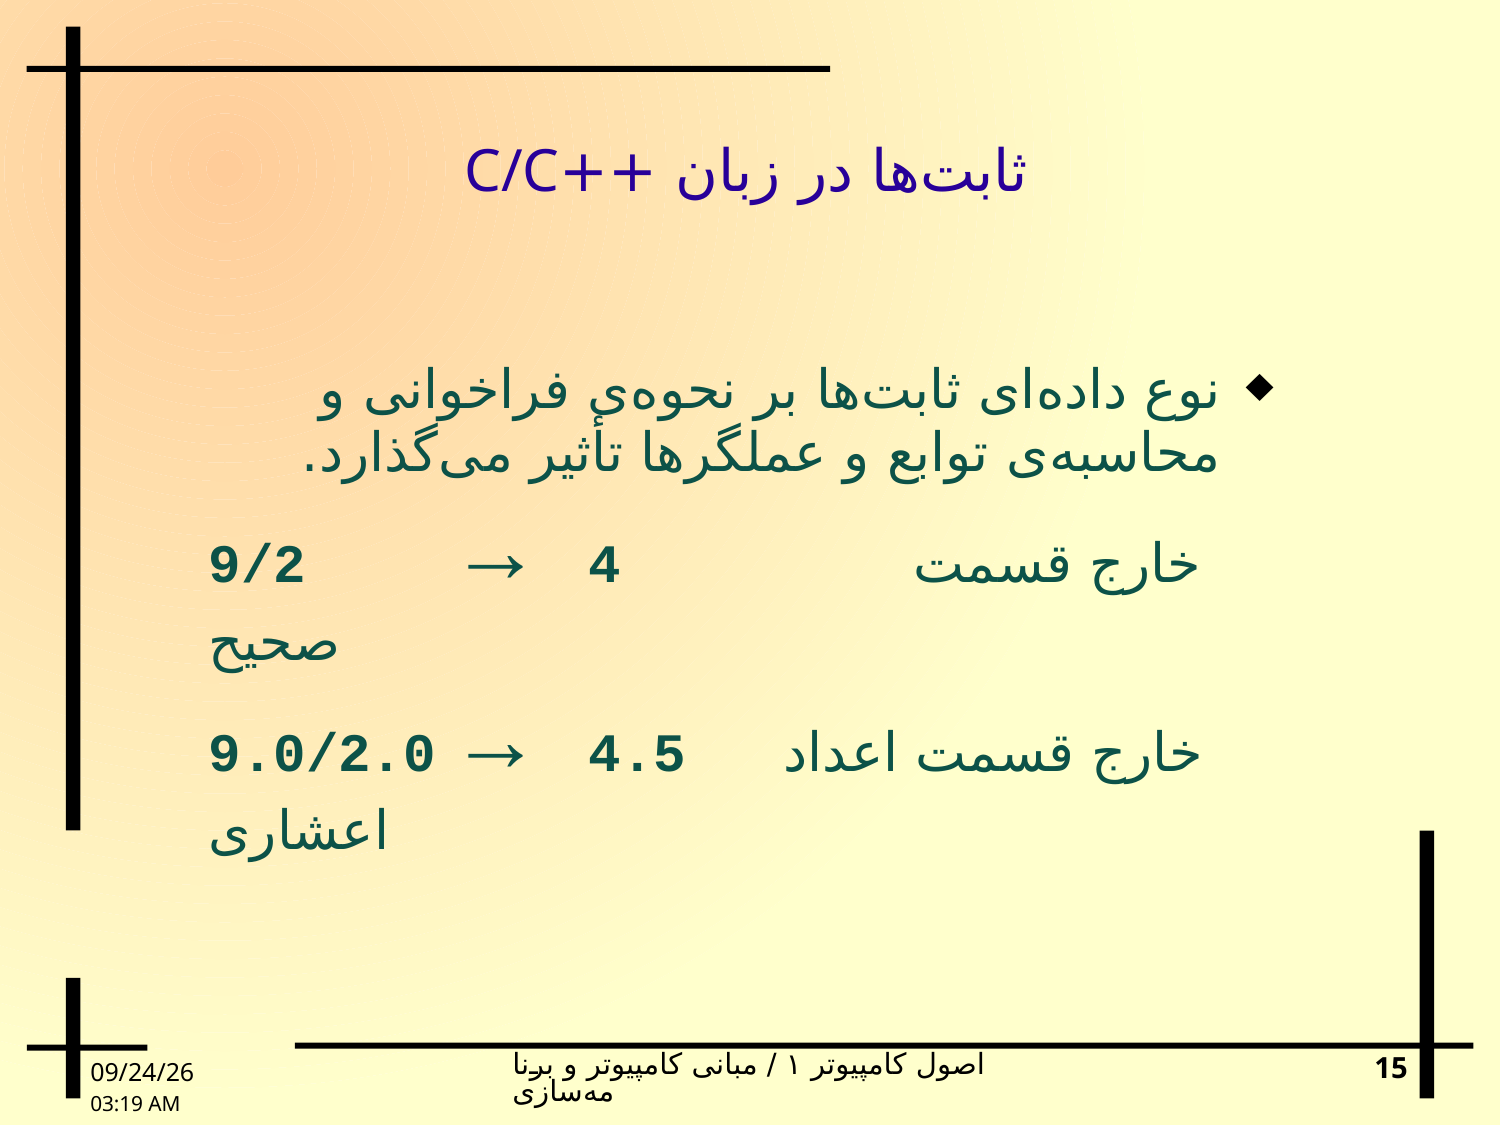

ثابت‌ها در زبان ++C/C
# نوع داده‌ای ثابت‌ها بر نحوه‌ی فراخوانی و محاسبه‌ی توابع و عملگرها تأثیر می‌گذارد.
9/2 → 4 خارج قسمت صحیح
9.0/2.0 → 4.5 خارج قسمت اعداد اعشاری
اصول کامپیوتر ۱ / مبانی کامپیوتر و برنامه‌سازی
15